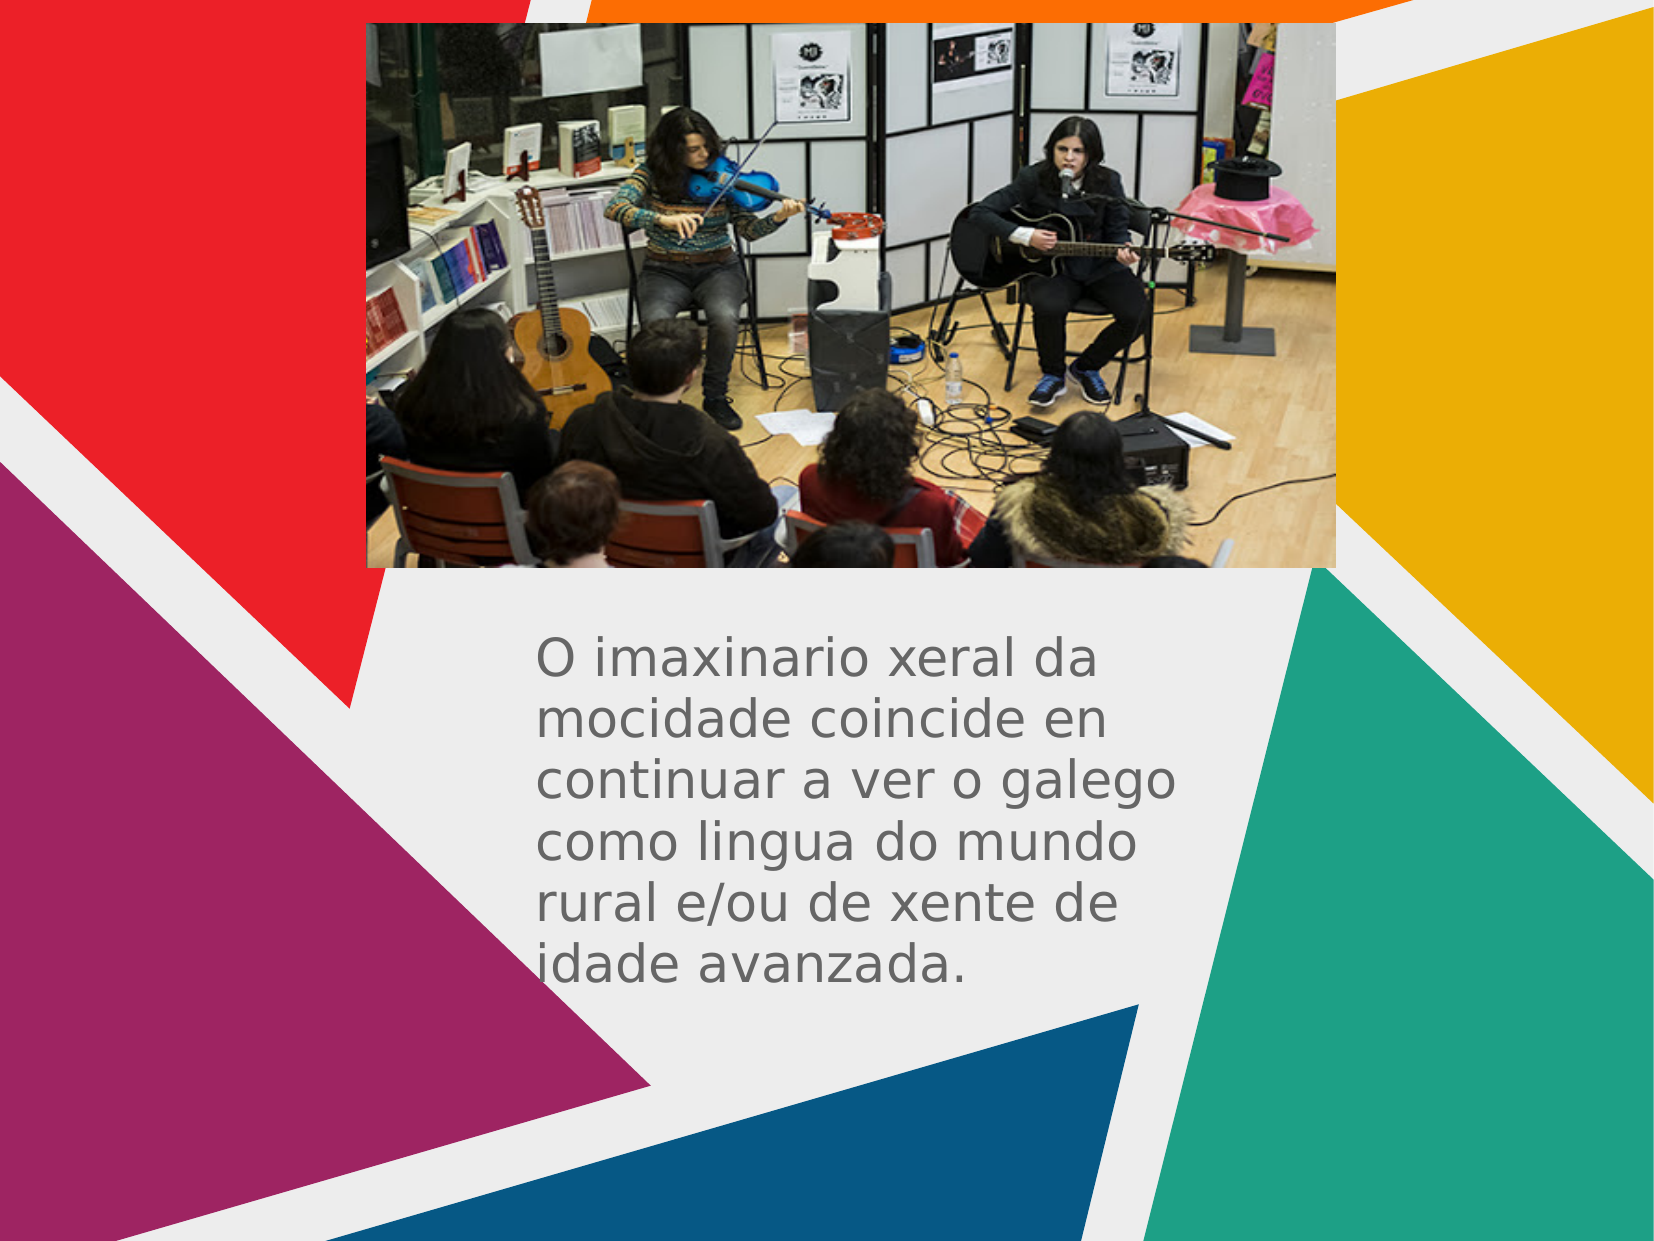

#
O imaxinario xeral da mocidade coincide en continuar a ver o galego como lingua do mundo rural e/ou de xente de idade avanzada.